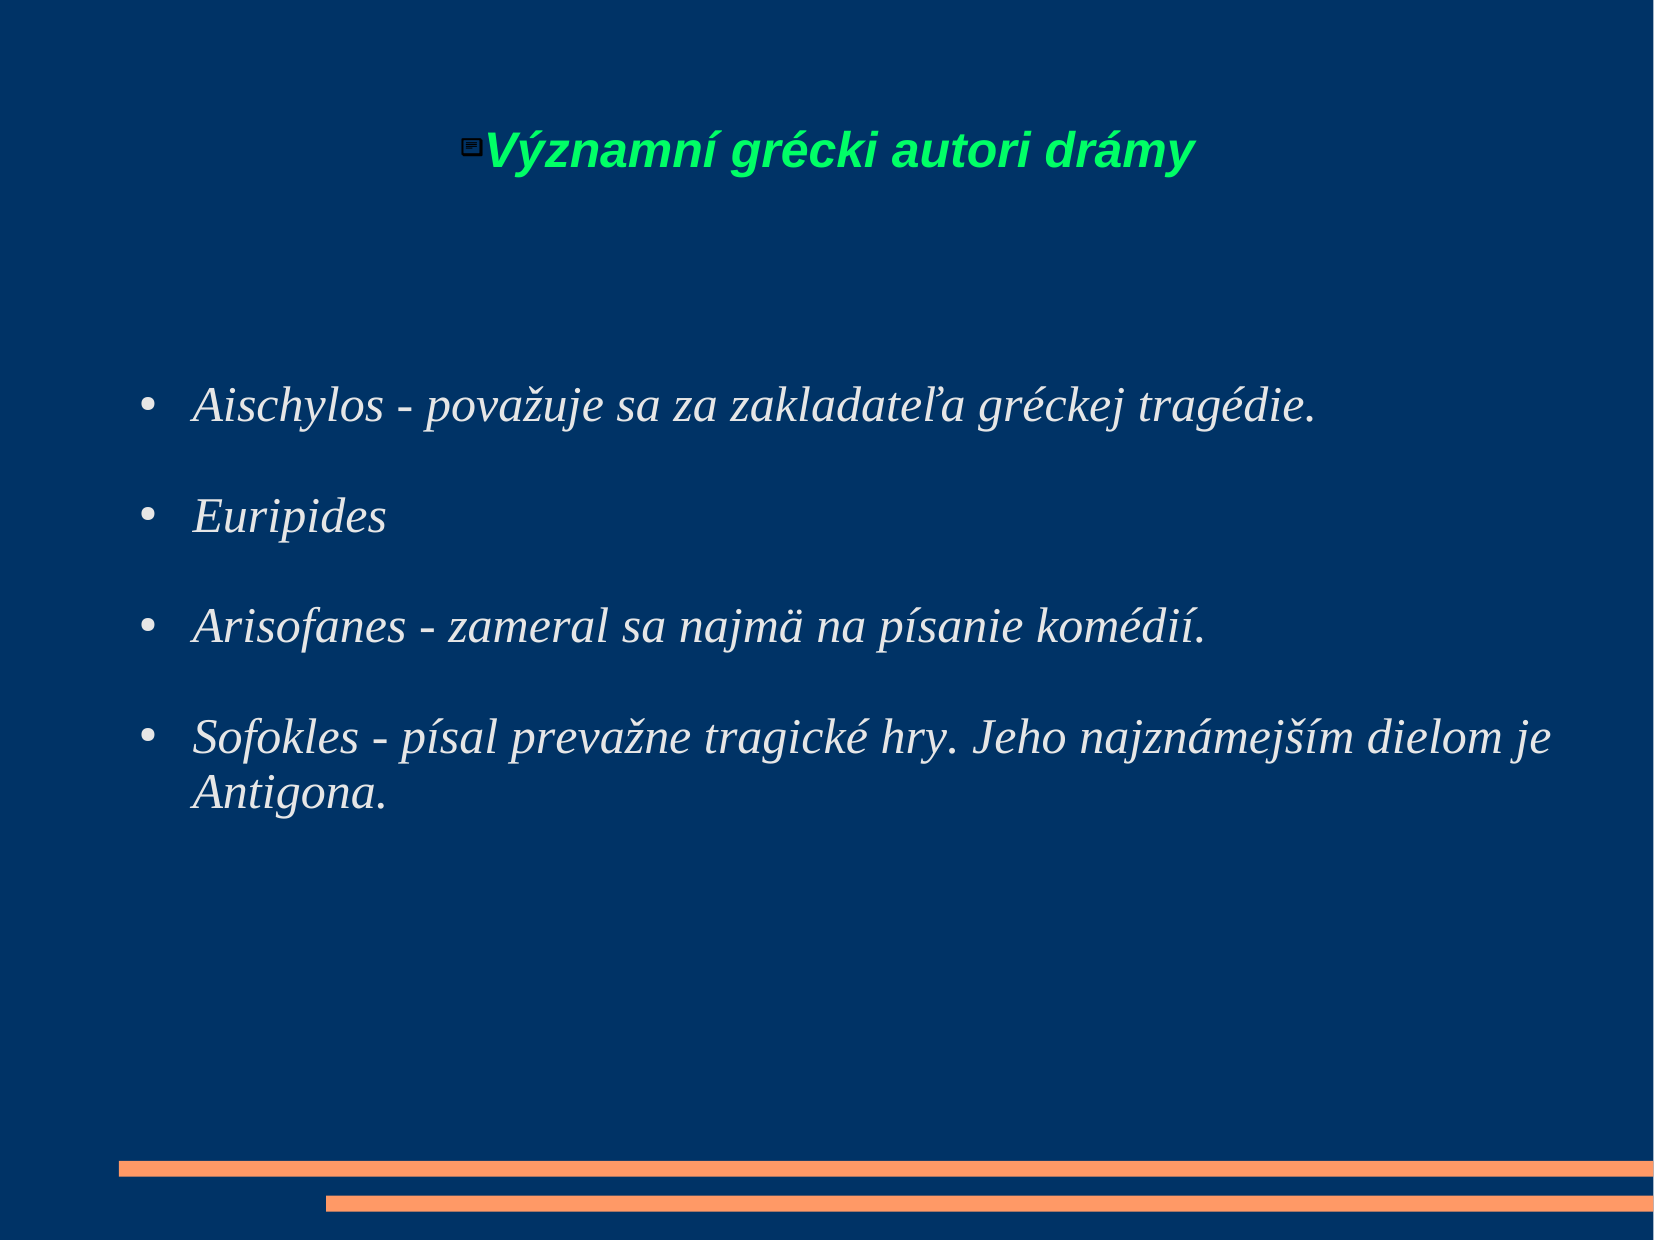

# Významní grécki autori drámy
Aischylos - považuje sa za zakladateľa gréckej tragédie.
Euripides
Arisofanes - zameral sa najmä na písanie komédií.
Sofokles - písal prevažne tragické hry. Jeho najznámejším dielom je Antigona.